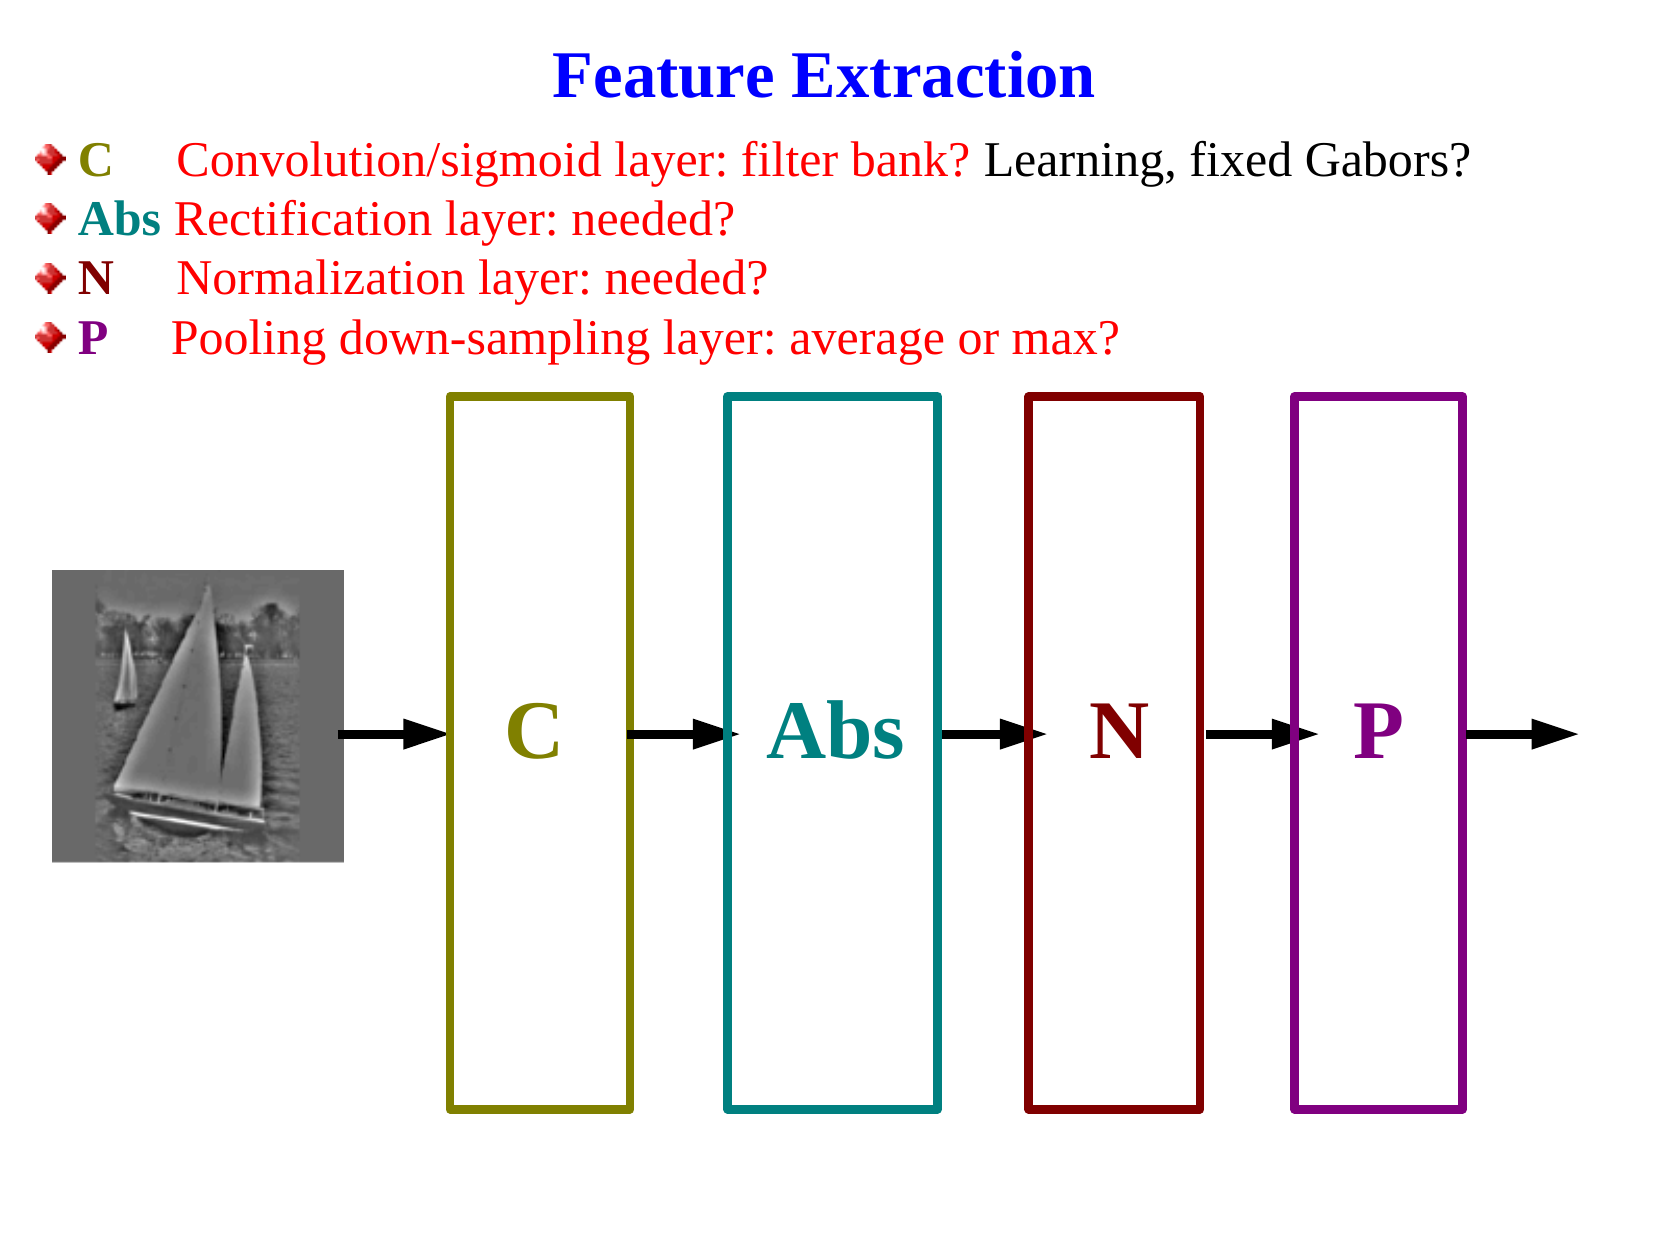

Feature Extraction
 C Convolution/sigmoid layer: filter bank? Learning, fixed Gabors?
 Abs Rectification layer: needed?
 N Normalization layer: needed?
 P Pooling down-sampling layer: average or max?
N
P
C
Abs